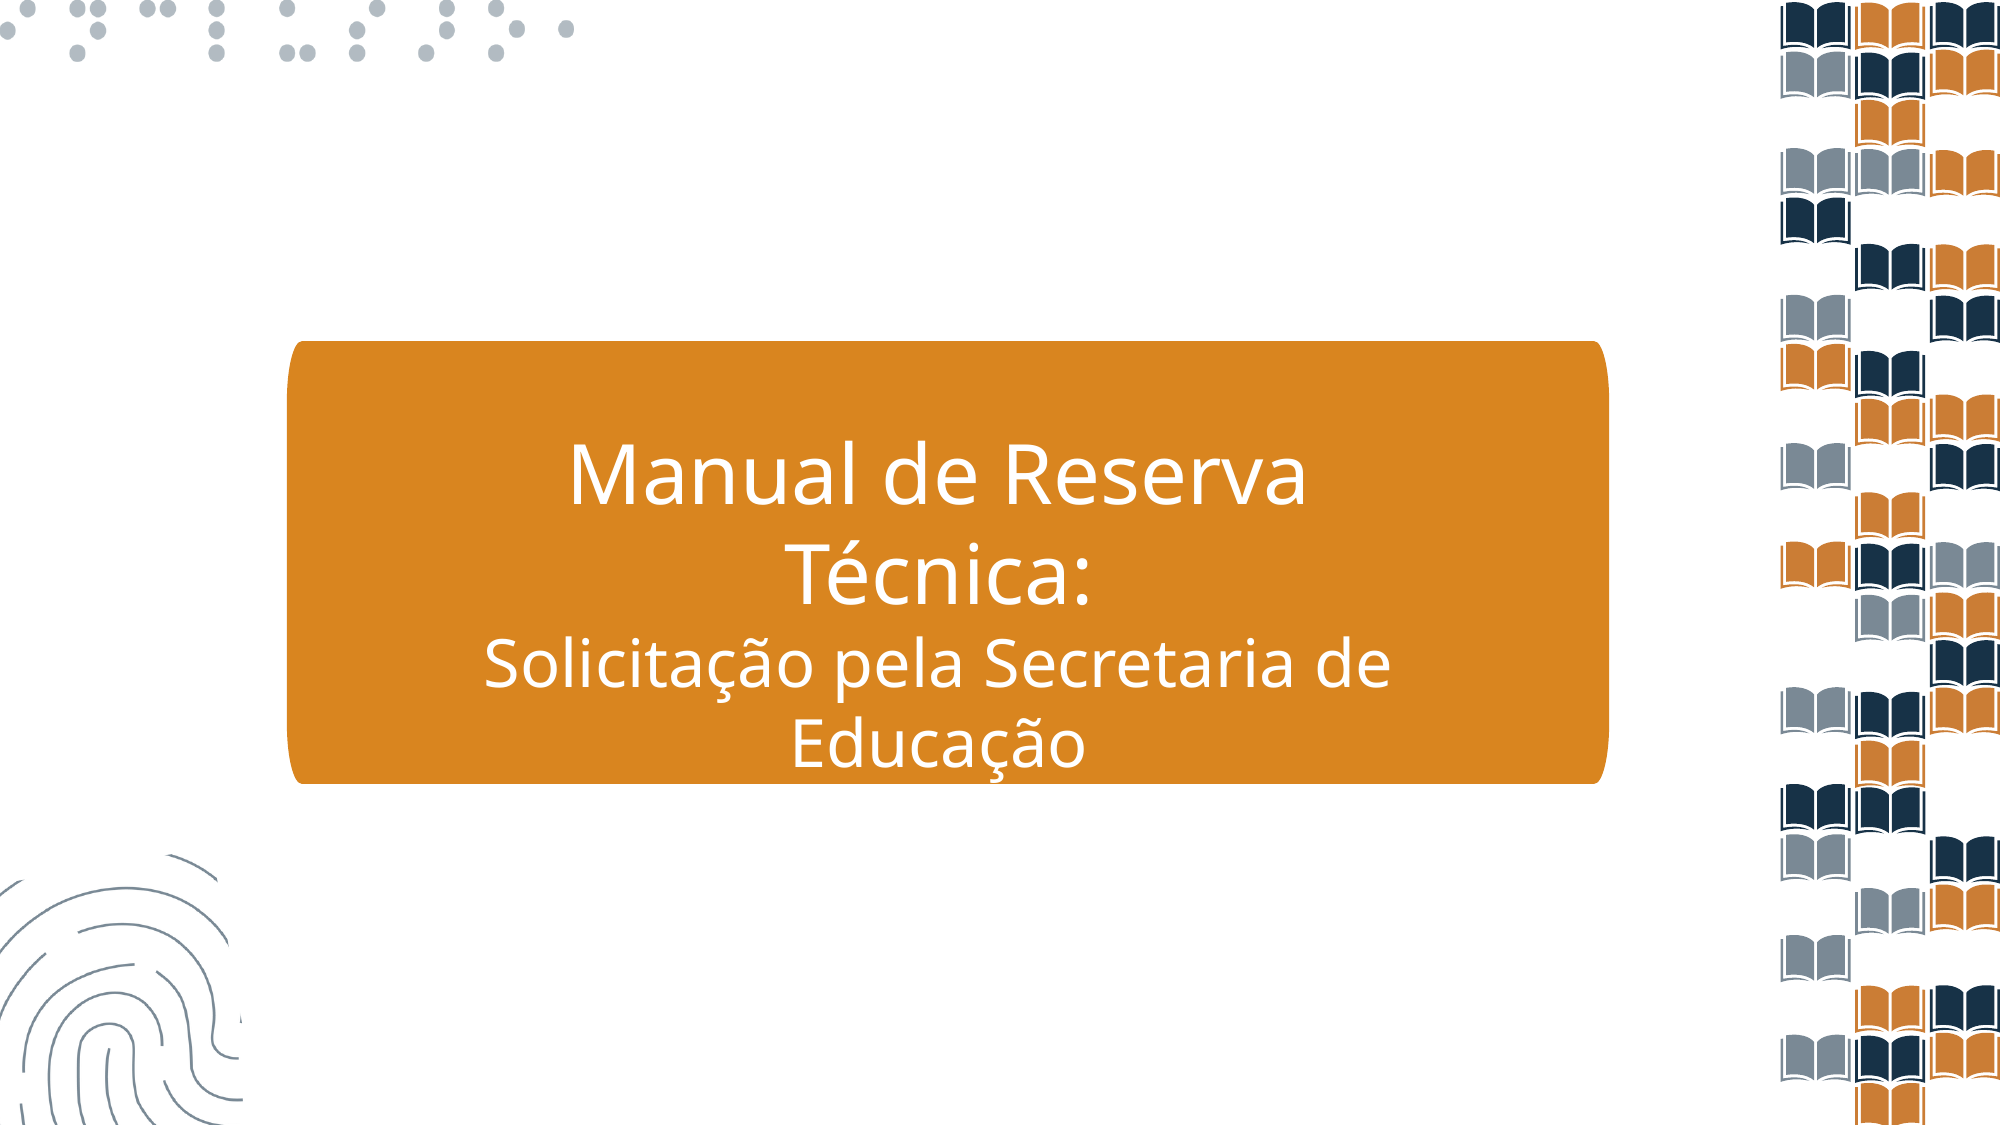

Manual de Reserva Técnica:
Solicitação pela Secretaria de Educação
PDDE Interativo/SIMEC
SEU TEXTO AQUI!